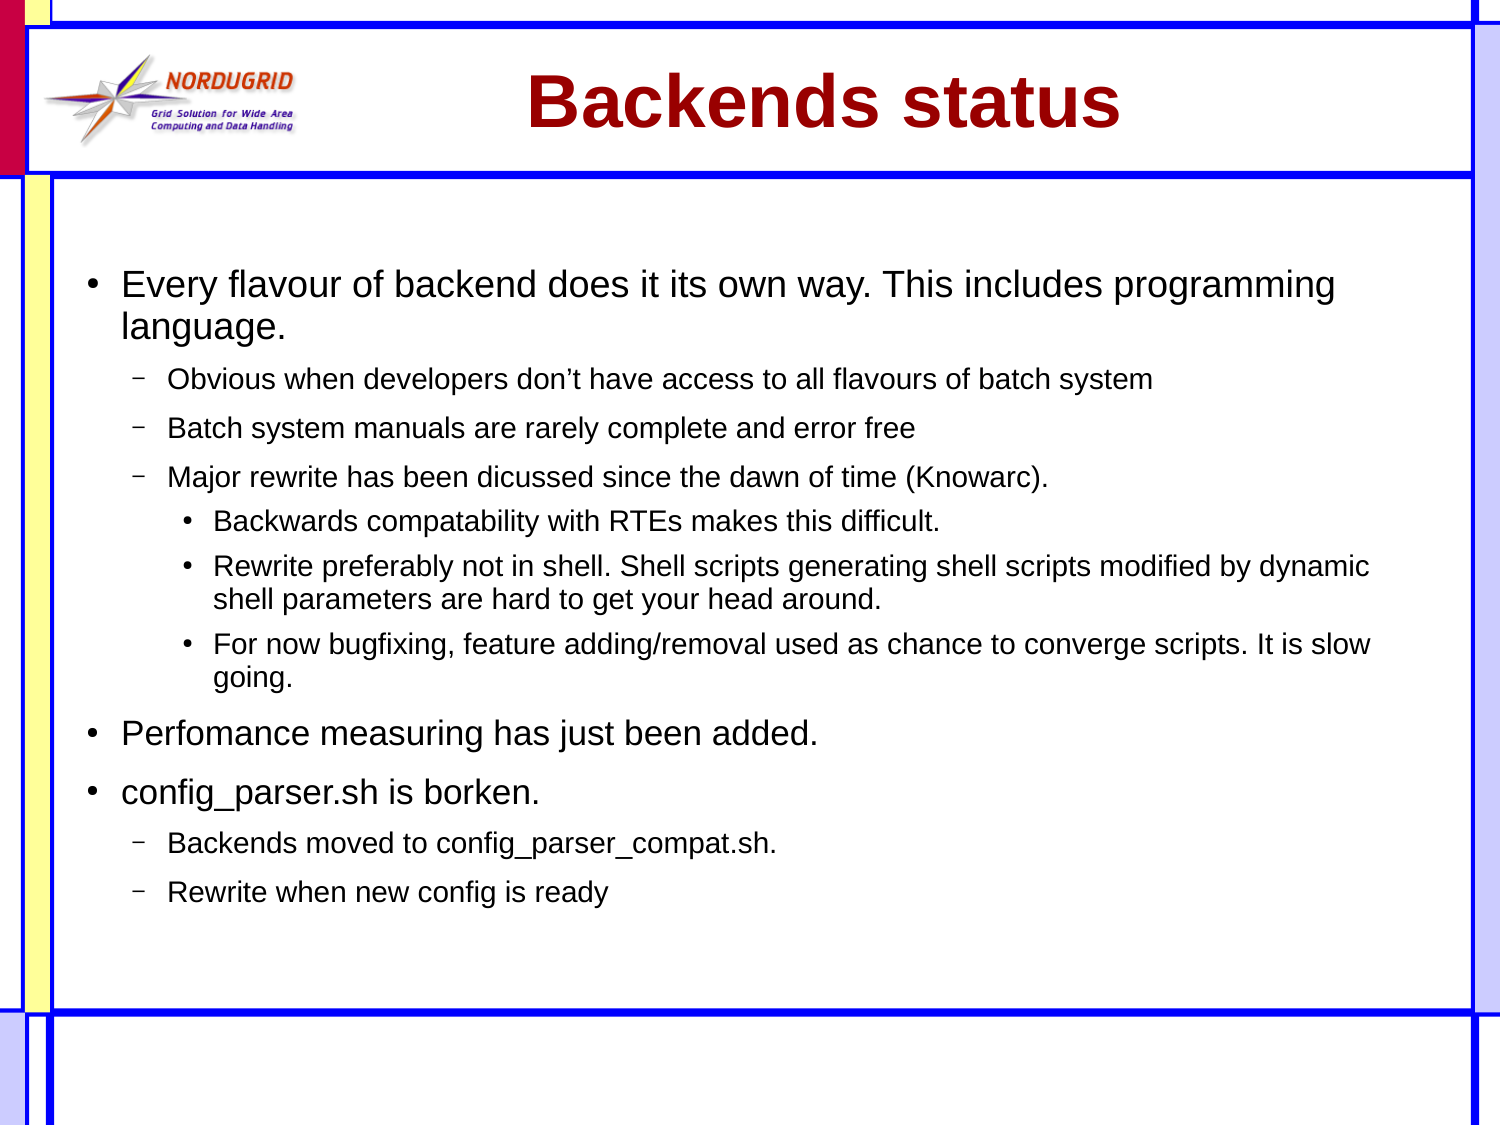

# Backends status
Every flavour of backend does it its own way. This includes programming language.
Obvious when developers don’t have access to all flavours of batch system
Batch system manuals are rarely complete and error free
Major rewrite has been dicussed since the dawn of time (Knowarc).
Backwards compatability with RTEs makes this difficult.
Rewrite preferably not in shell. Shell scripts generating shell scripts modified by dynamic shell parameters are hard to get your head around.
For now bugfixing, feature adding/removal used as chance to converge scripts. It is slow going.
Perfomance measuring has just been added.
config_parser.sh is borken.
Backends moved to config_parser_compat.sh.
Rewrite when new config is ready